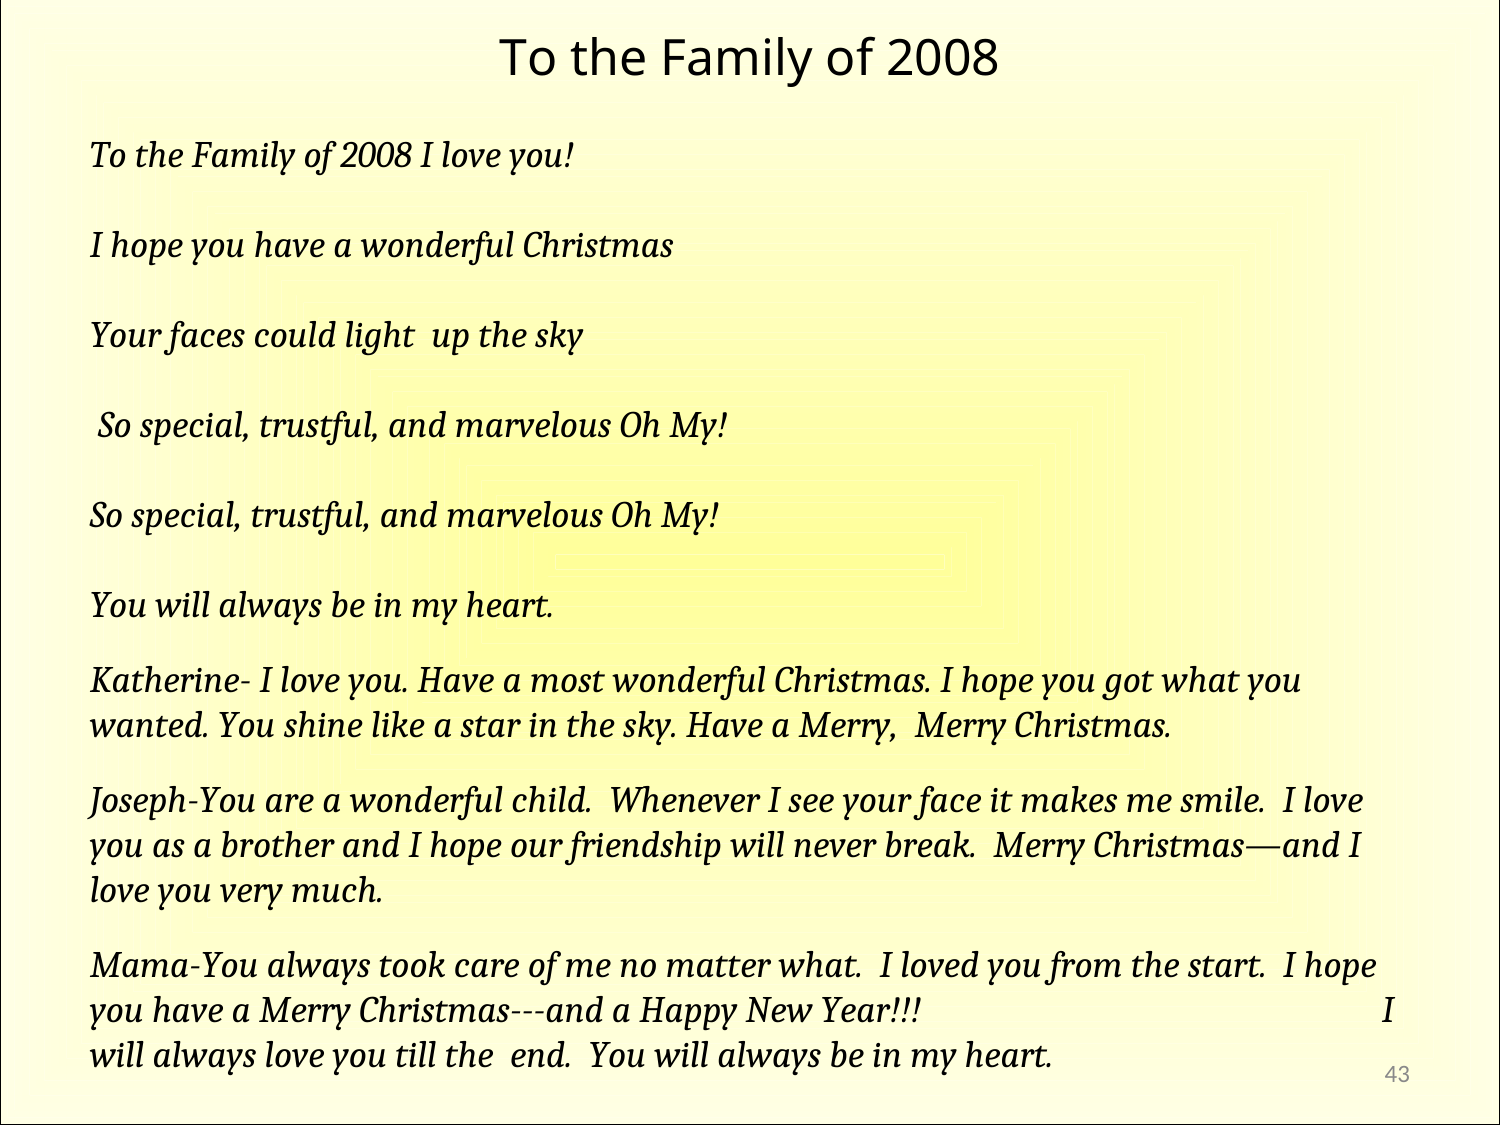

To the Family of 2008
To the Family of 2008 I love you!
I hope you have a wonderful Christmas
Your faces could light up the sky
 So special, trustful, and marvelous Oh My!
So special, trustful, and marvelous Oh My!
You will always be in my heart.
Katherine- I love you. Have a most wonderful Christmas. I hope you got what you wanted. You shine like a star in the sky. Have a Merry, Merry Christmas.
Joseph-You are a wonderful child. Whenever I see your face it makes me smile. I love you as a brother and I hope our friendship will never break. Merry Christmas—and I love you very much.
Mama-You always took care of me no matter what. I loved you from the start. I hope you have a Merry Christmas---and a Happy New Year!!! I will always love you till the end. You will always be in my heart.